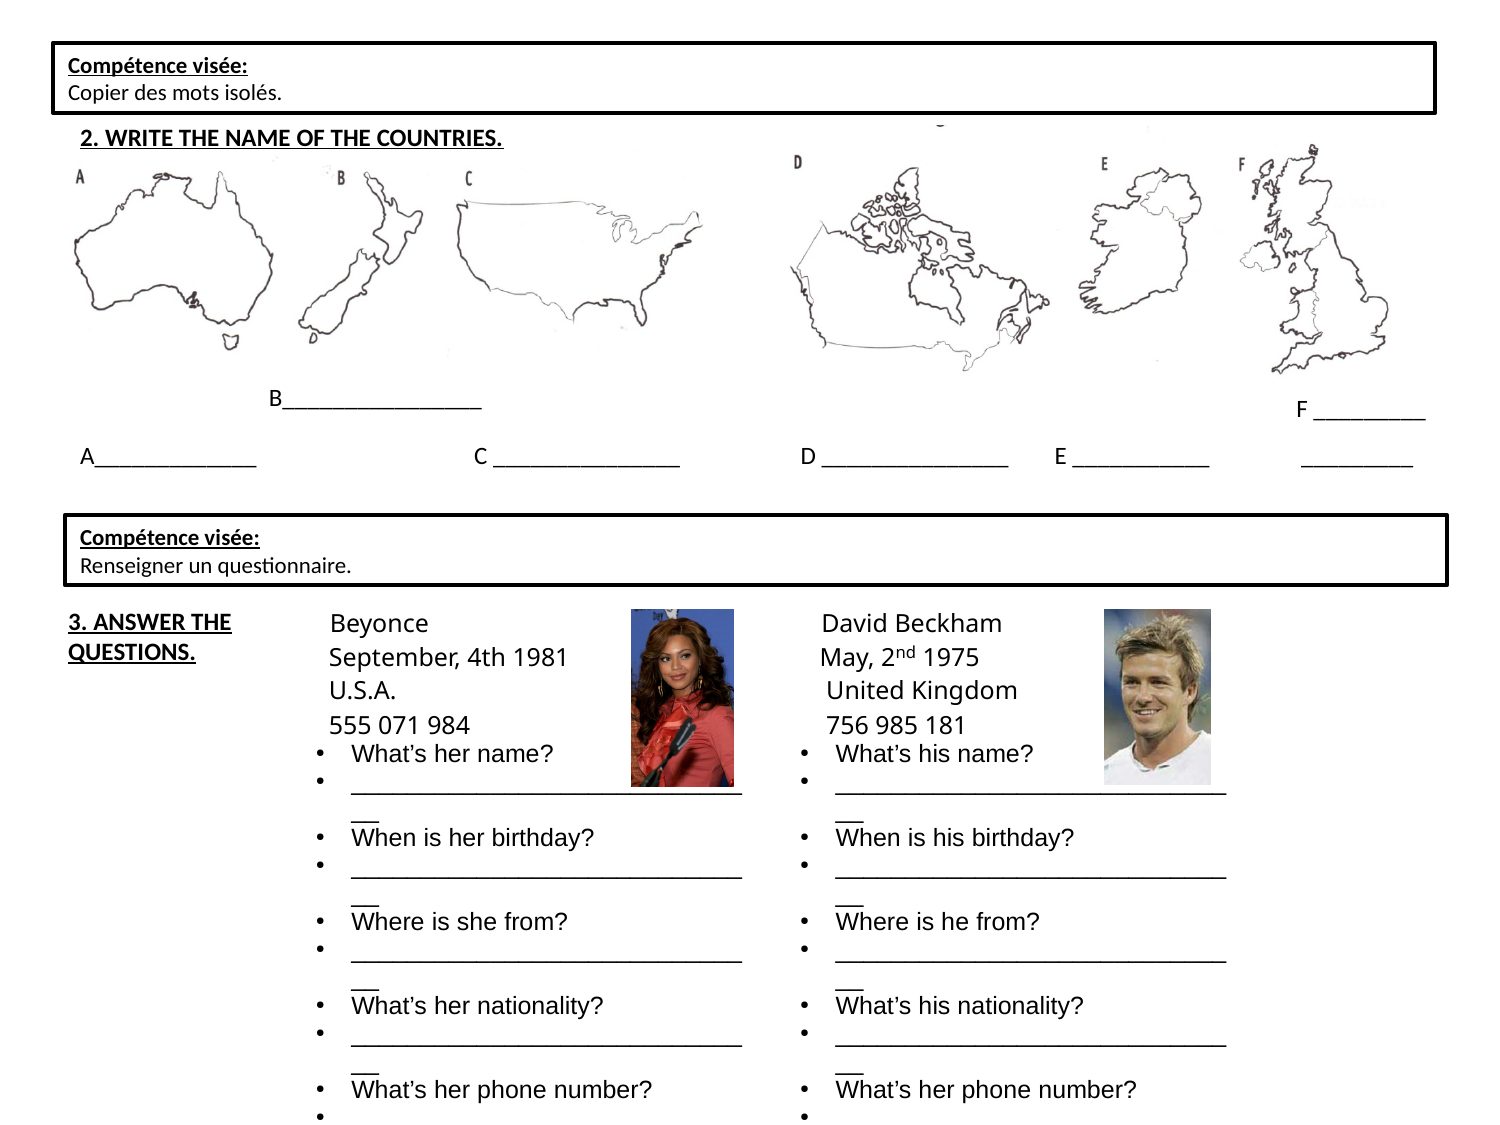

Compétence visée:
Copier des mots isolés.
2. WRITE THE NAME OF THE COUNTRIES.
B________________
F _________
A_____________ C _______________ D _______________ E ___________ _________
Compétence visée:
Renseigner un questionnaire.
3. ANSWER THE QUESTIONS.
| Beyonce September, 4th 1981 U.S.A. 555 071 984 |
| --- |
| What’s her name? \_\_\_\_\_\_\_\_\_\_\_\_\_\_\_\_\_\_\_\_\_\_\_\_\_\_\_\_\_\_ When is her birthday? \_\_\_\_\_\_\_\_\_\_\_\_\_\_\_\_\_\_\_\_\_\_\_\_\_\_\_\_\_\_ Where is she from? \_\_\_\_\_\_\_\_\_\_\_\_\_\_\_\_\_\_\_\_\_\_\_\_\_\_\_\_\_\_ What’s her nationality? \_\_\_\_\_\_\_\_\_\_\_\_\_\_\_\_\_\_\_\_\_\_\_\_\_\_\_\_\_\_ What’s her phone number? \_\_\_\_\_\_\_\_\_\_\_\_\_\_\_\_\_\_\_\_\_\_\_\_\_\_\_\_\_\_ |
| David Beckham May, 2nd 1975 United Kingdom 756 985 181 |
| --- |
| What’s his name? \_\_\_\_\_\_\_\_\_\_\_\_\_\_\_\_\_\_\_\_\_\_\_\_\_\_\_\_\_\_ When is his birthday? \_\_\_\_\_\_\_\_\_\_\_\_\_\_\_\_\_\_\_\_\_\_\_\_\_\_\_\_\_\_ Where is he from? \_\_\_\_\_\_\_\_\_\_\_\_\_\_\_\_\_\_\_\_\_\_\_\_\_\_\_\_\_\_ What’s his nationality? \_\_\_\_\_\_\_\_\_\_\_\_\_\_\_\_\_\_\_\_\_\_\_\_\_\_\_\_\_\_ What’s her phone number? \_\_\_\_\_\_\_\_\_\_\_\_\_\_\_\_\_\_\_\_\_\_\_\_\_\_\_\_\_\_ |